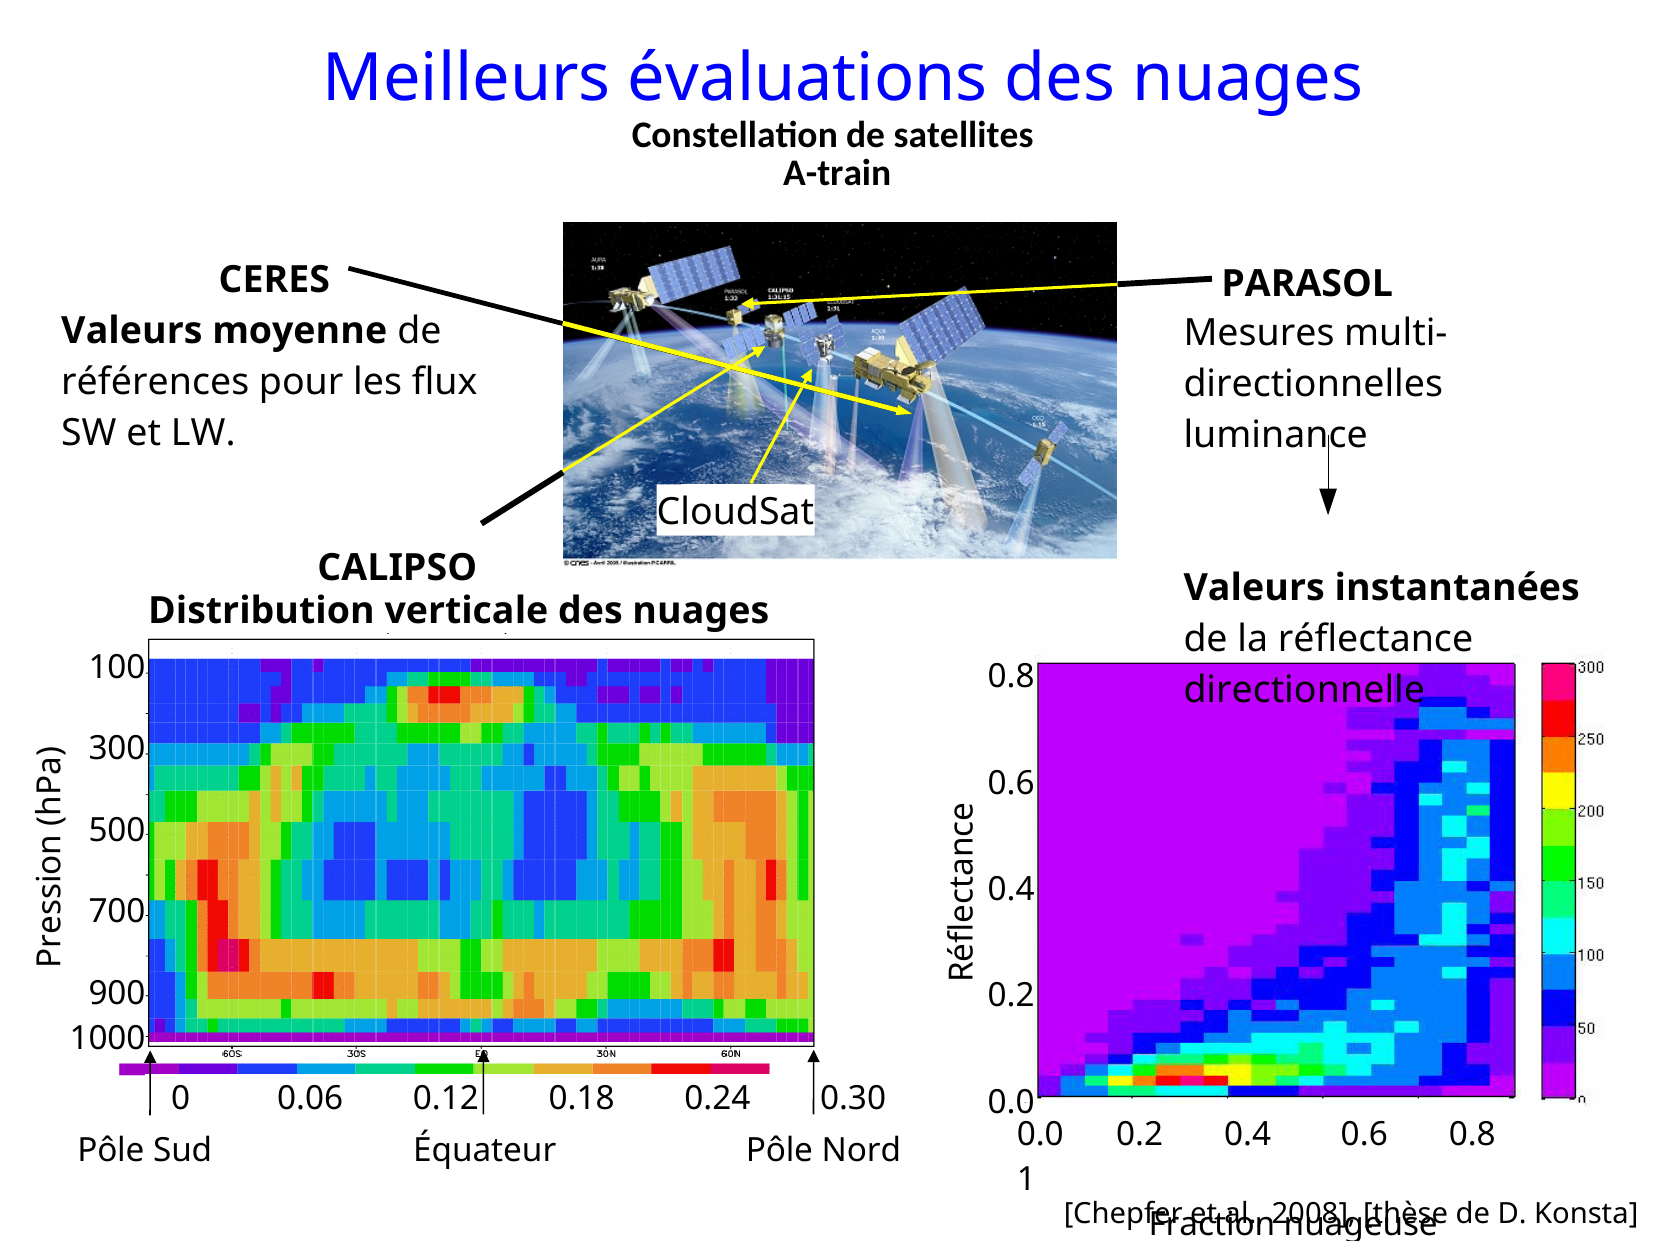

# Meilleurs évaluations des nuages
Constellation de satellites
A-train
CERES
Valeurs moyenne de références pour les flux SW et LW.
PARASOL
Mesures multi-directionnelles
luminance
Valeurs instantanées de la réflectance
directionnelle
CloudSat
CALIPSO
Distribution verticale des nuages
100
300
500
700
900
1000
0.8
0.6
0.4
0.2
0.0
Pression (hPa)
Réflectance
 0 0.06 0.12 0.18 0.24 0.30
0.0 0.2 0.4 0.6 0.8 1
Fraction nuageuse
Pôle Sud
Équateur
Pôle Nord
[Chepfer et al., 2008], [thèse de D. Konsta]